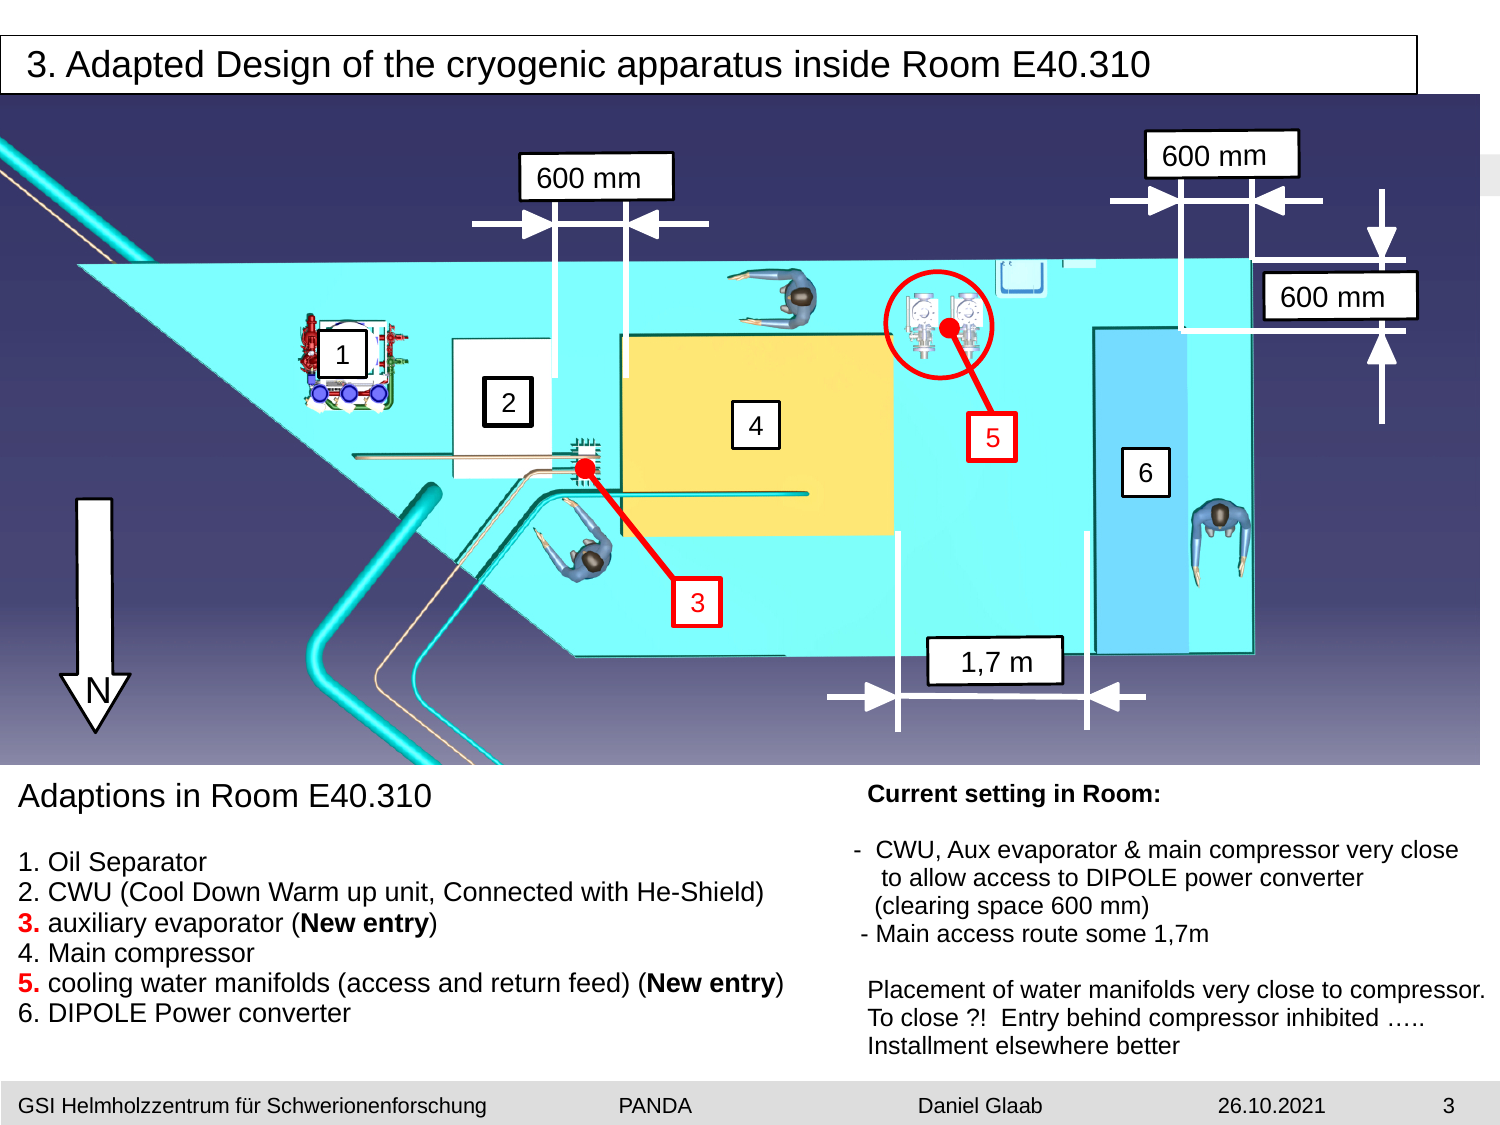

3. Adapted Design of the cryogenic apparatus inside Room E40.310
600 mm
600 mm
600 mm
1
2
4
5
6
3
 1,7 m
N
Adaptions in Room E40.310
1. Oil Separator
2. CWU (Cool Down Warm up unit, Connected with He-Shield)
3. auxiliary evaporator (New entry)
4. Main compressor
5. cooling water manifolds (access and return feed) (New entry)
6. DIPOLE Power converter
 Current setting in Room:
- CWU, Aux evaporator & main compressor very close
 to allow access to DIPOLE power converter
 (clearing space 600 mm)
 - Main access route some 1,7m
 Placement of water manifolds very close to compressor.
 To close ?! Entry behind compressor inhibited …..
 Installment elsewhere better
GSI Helmholzzentrum für Schwerionenforschung PANDA 		Daniel Glaab 		26.10.2021		3